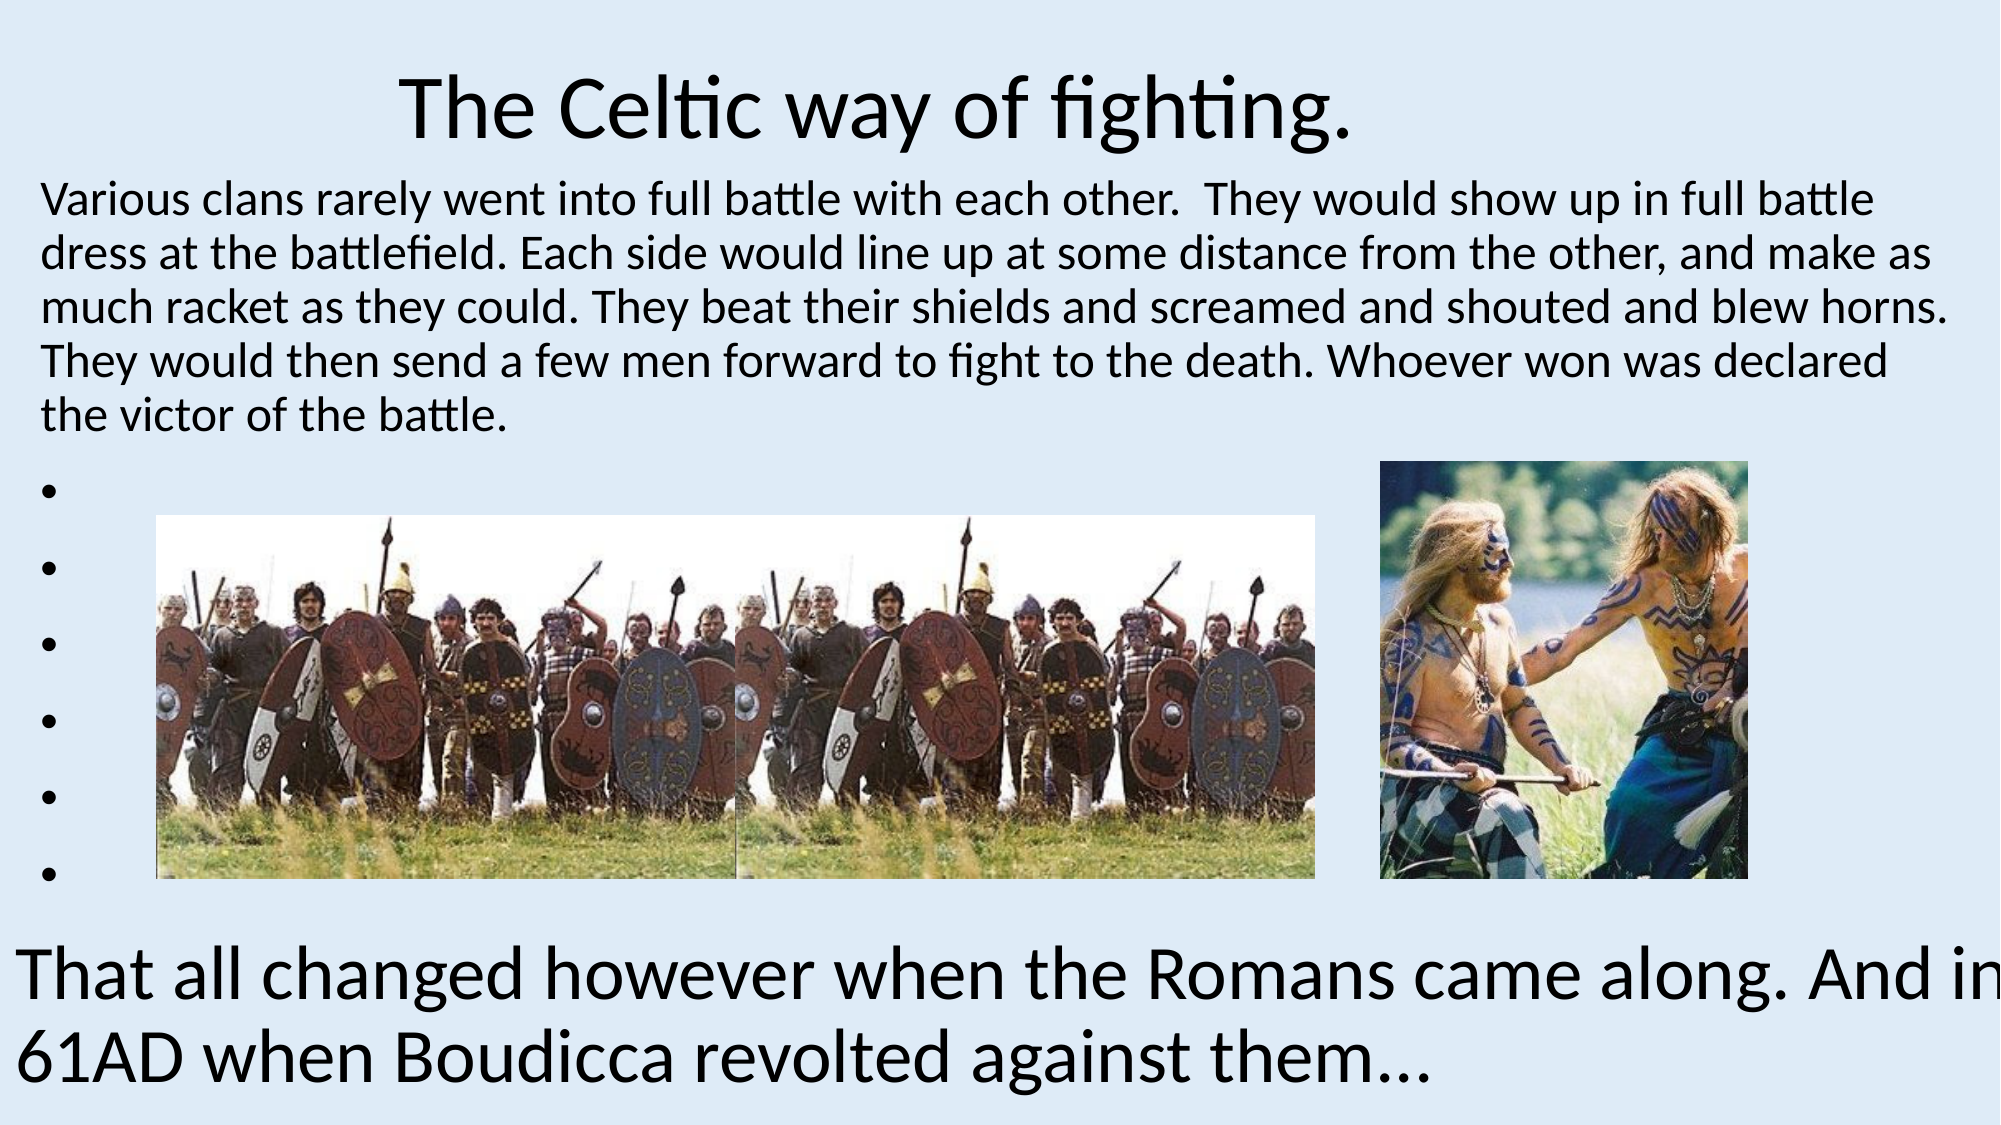

# The Celtic way of fighting.
Various clans rarely went into full battle with each other. They would show up in full battle dress at the battlefield. Each side would line up at some distance from the other, and make as much racket as they could. They beat their shields and screamed and shouted and blew horns. They would then send a few men forward to fight to the death. Whoever won was declared the victor of the battle.
That all changed however when the Romans came along. And in 61AD when Boudicca revolted against them...